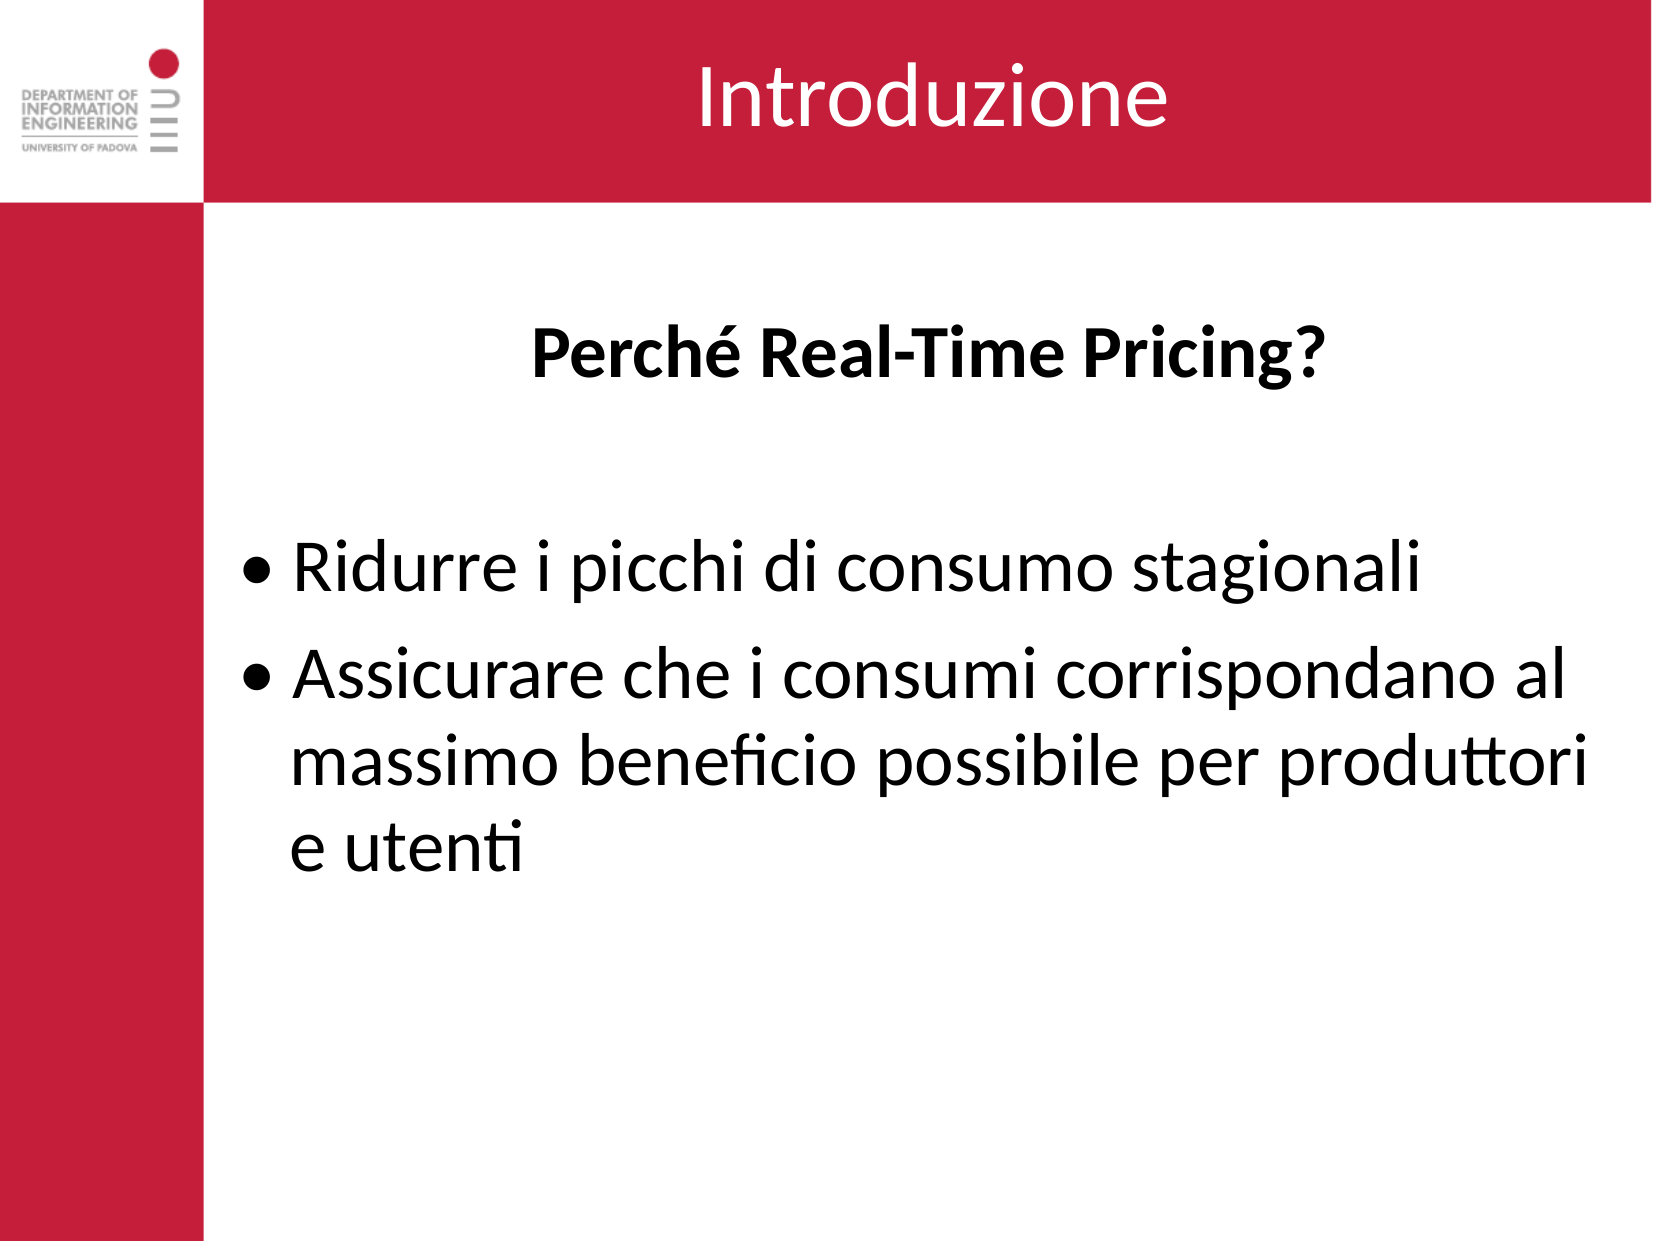

# Introduzione
Perché Real-Time Pricing?
 • Ridurre i picchi di consumo stagionali
 • Assicurare che i consumi corrispondano al massimo beneficio possibile per produttori e utenti